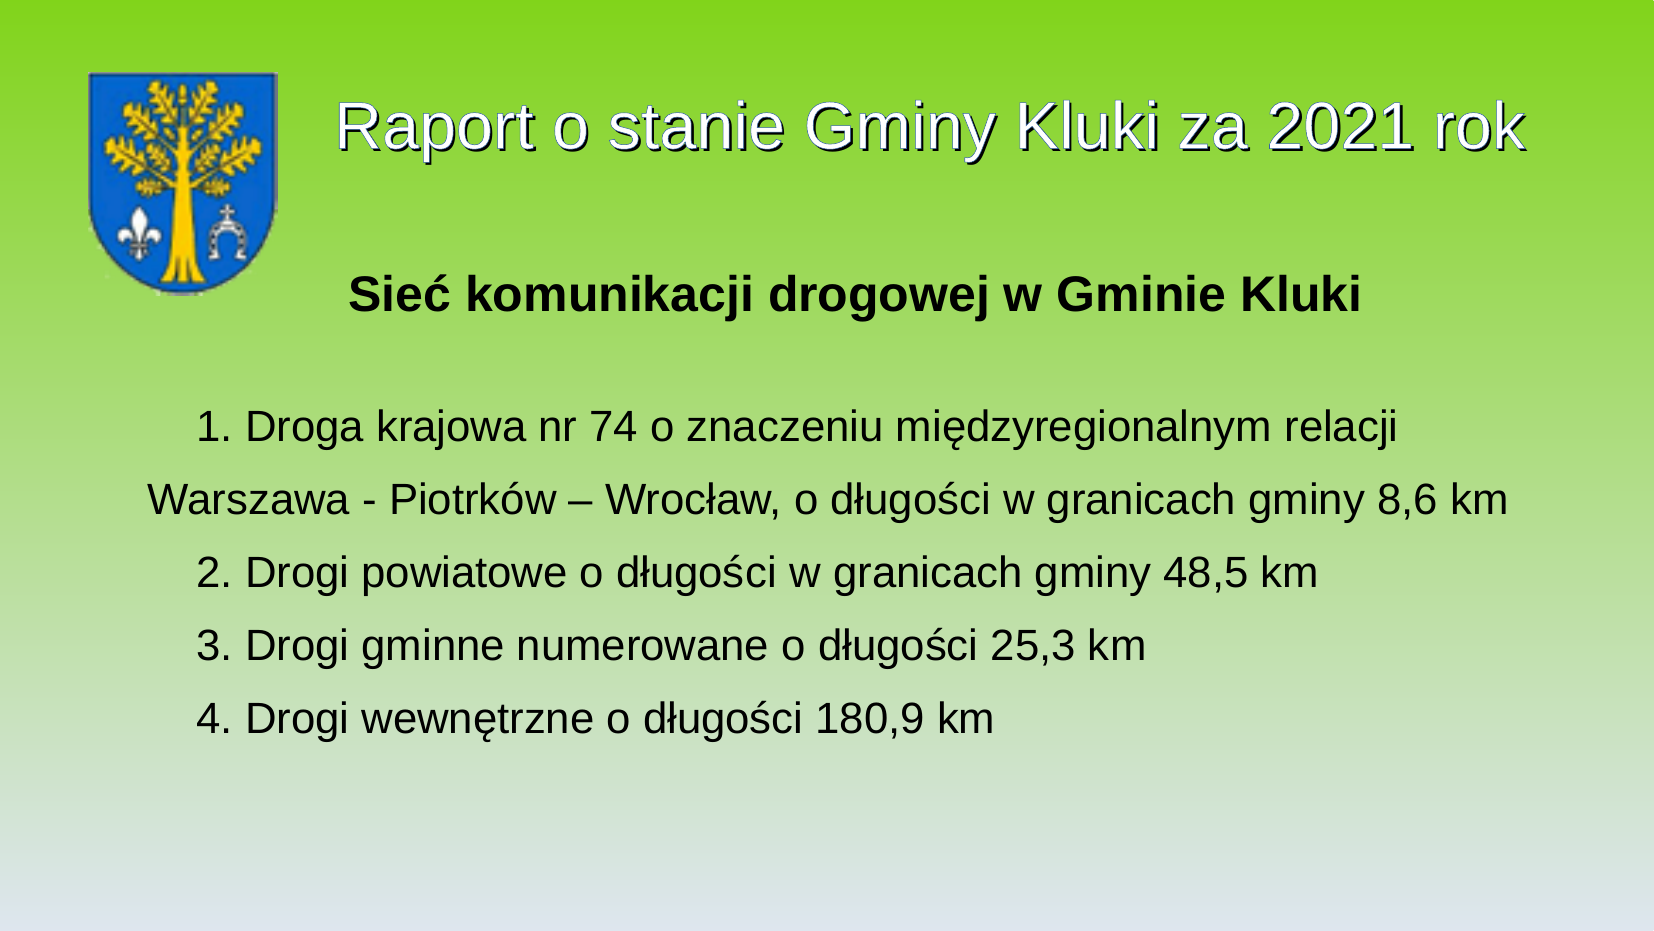

# Raport o stanie Gminy Kluki za 2021 rok
Sieć komunikacji drogowej w Gminie Kluki
 1. Droga krajowa nr 74 o znaczeniu międzyregionalnym relacji Warszawa - Piotrków – Wrocław, o długości w granicach gminy 8,6 km
 2. Drogi powiatowe o długości w granicach gminy 48,5 km
 3. Drogi gminne numerowane o długości 25,3 km
 4. Drogi wewnętrzne o długości 180,9 km
9 czerwca 2022
6